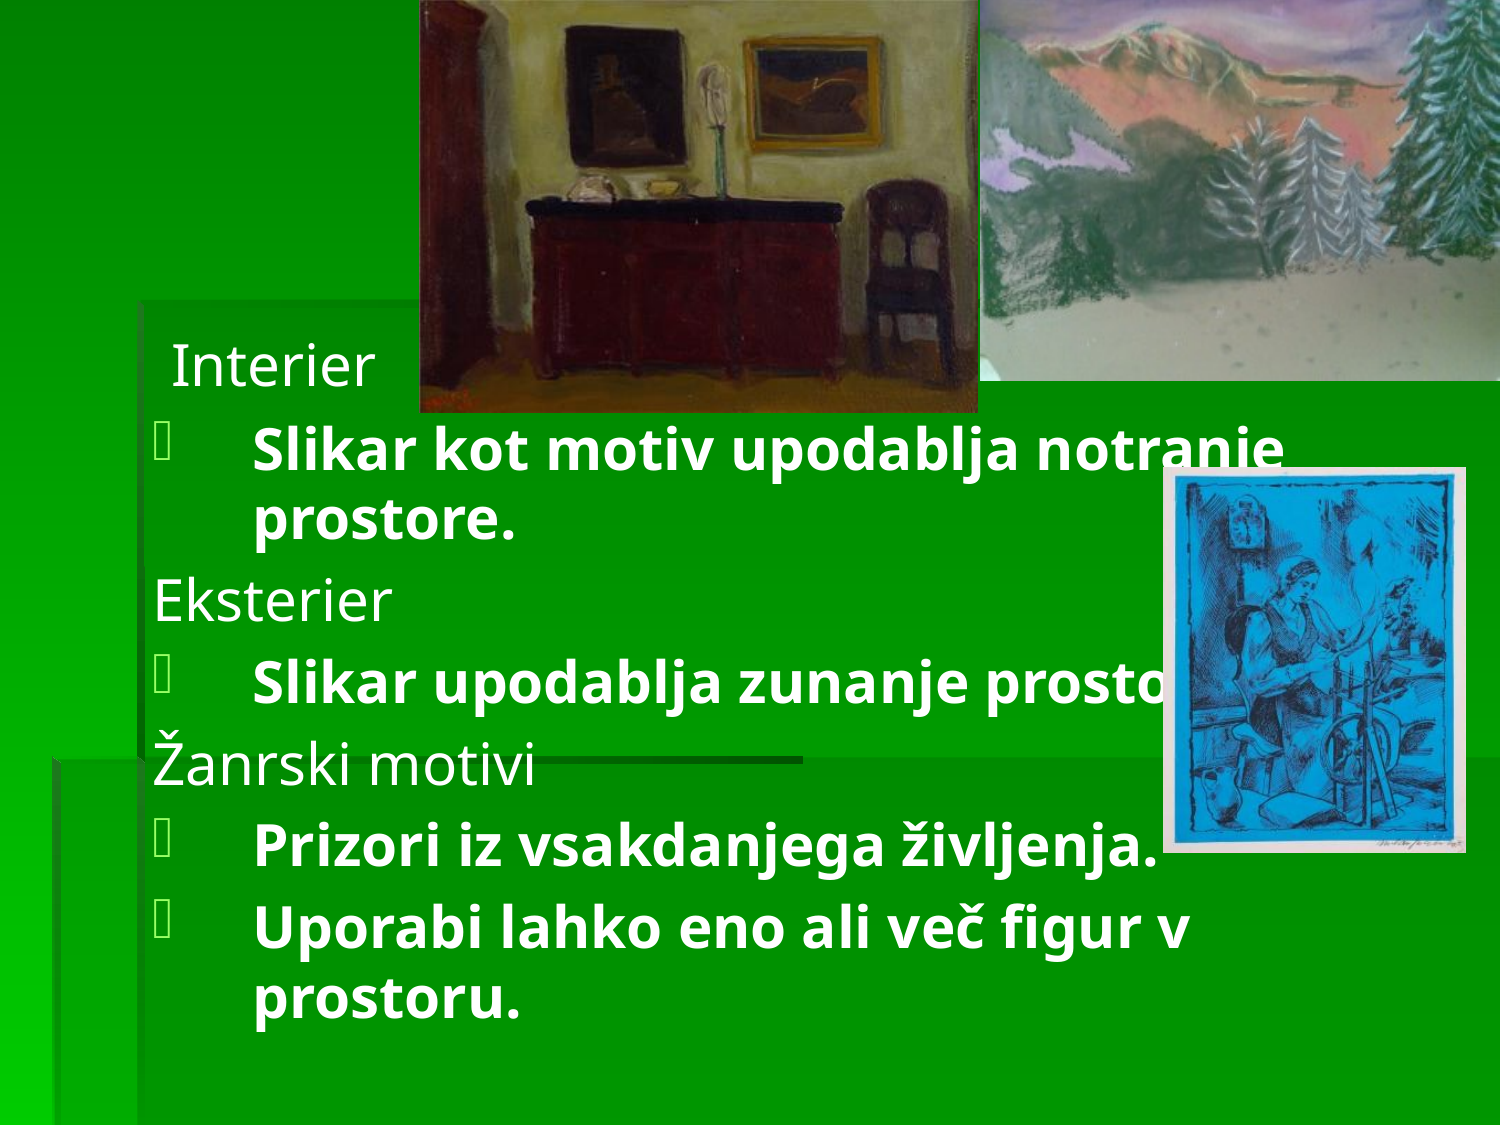

#
 Interier
Slikar kot motiv upodablja notranje prostore.
Eksterier
Slikar upodablja zunanje prostore.
Žanrski motivi
Prizori iz vsakdanjega življenja.
Uporabi lahko eno ali več figur v prostoru.